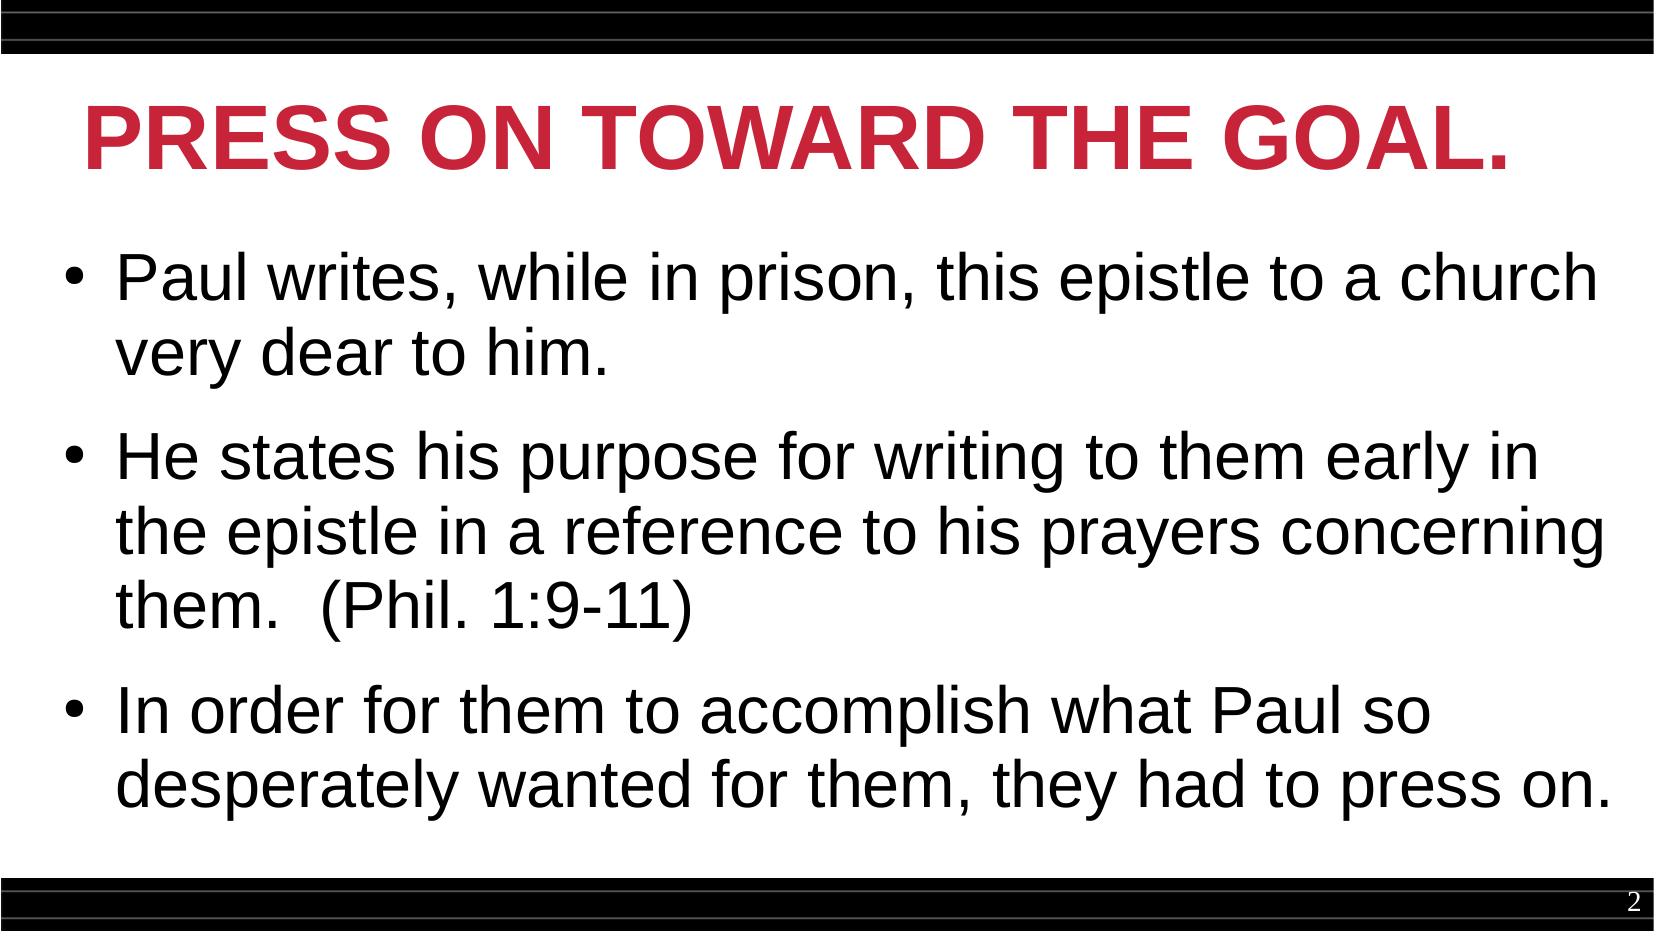

# PRESS ON TOWARD THE GOAL.
Paul writes, while in prison, this epistle to a church very dear to him.
He states his purpose for writing to them early in the epistle in a reference to his prayers concerning them. (Phil. 1:9-11)
In order for them to accomplish what Paul so desperately wanted for them, they had to press on.